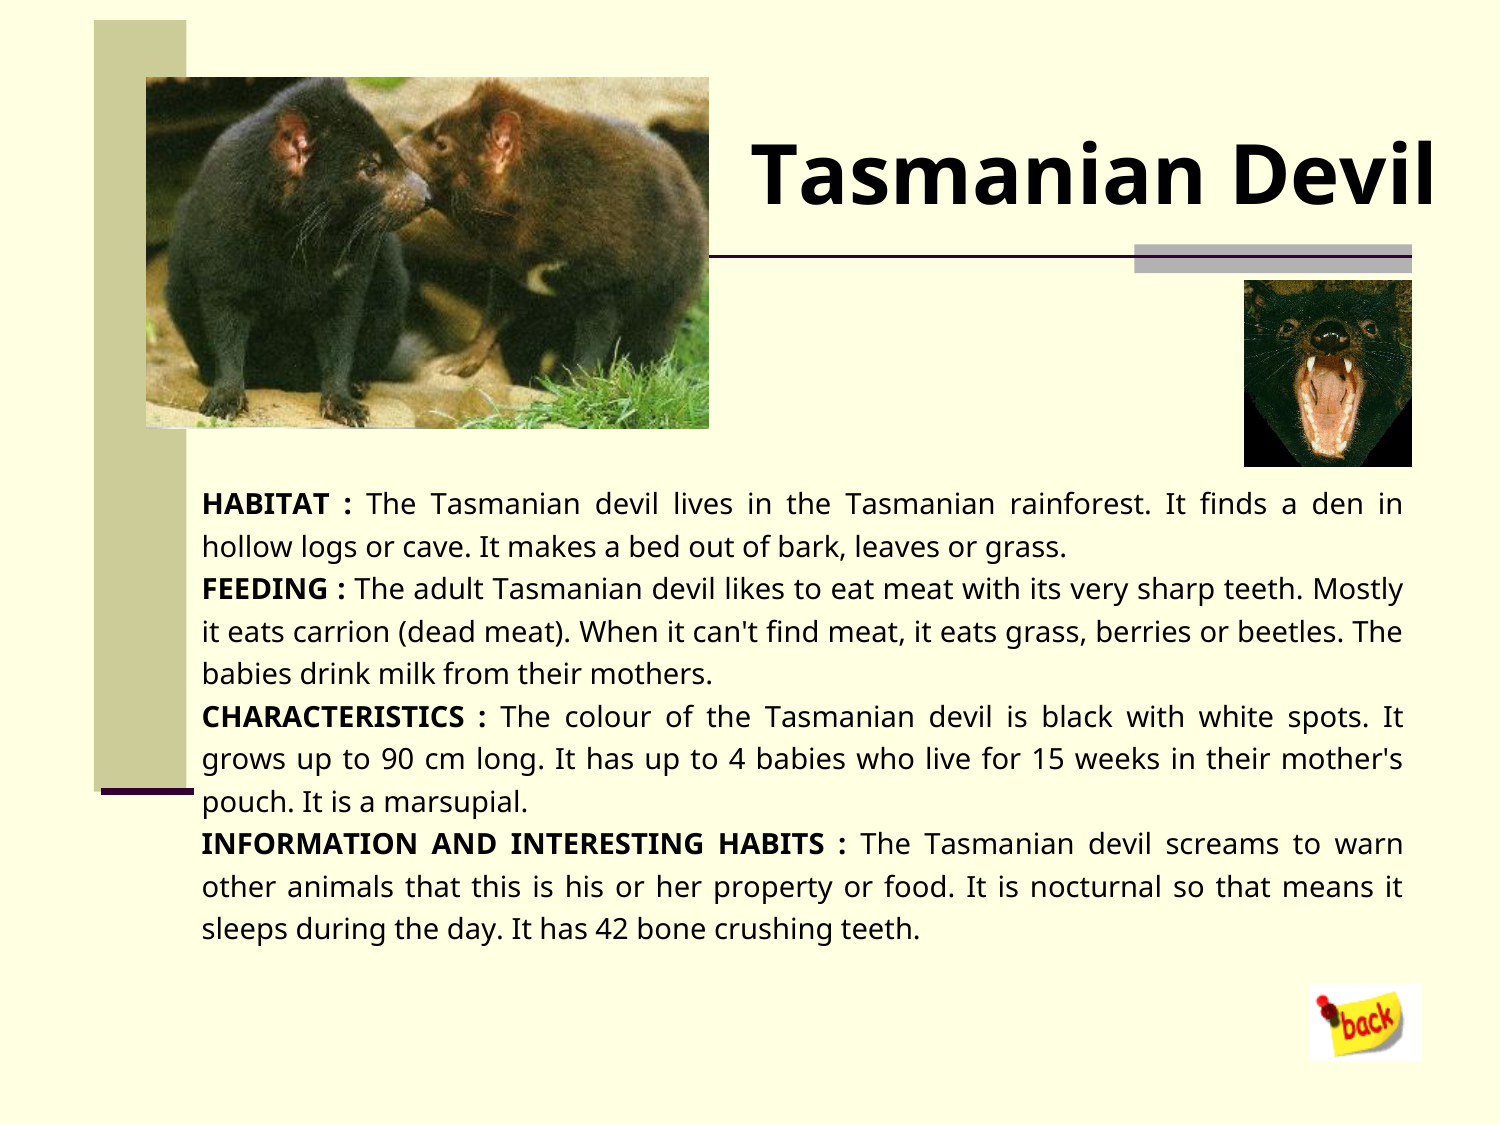

Tasmanian Devil
HABITAT : The Tasmanian devil lives in the Tasmanian rainforest. It finds a den in hollow logs or cave. It makes a bed out of bark, leaves or grass.
FEEDING : The adult Tasmanian devil likes to eat meat with its very sharp teeth. Mostly it eats carrion (dead meat). When it can't find meat, it eats grass, berries or beetles. The babies drink milk from their mothers.
CHARACTERISTICS : The colour of the Tasmanian devil is black with white spots. It grows up to 90 cm long. It has up to 4 babies who live for 15 weeks in their mother's pouch. It is a marsupial.
INFORMATION AND INTERESTING HABITS : The Tasmanian devil screams to warn other animals that this is his or her property or food. It is nocturnal so that means it sleeps during the day. It has 42 bone crushing teeth.